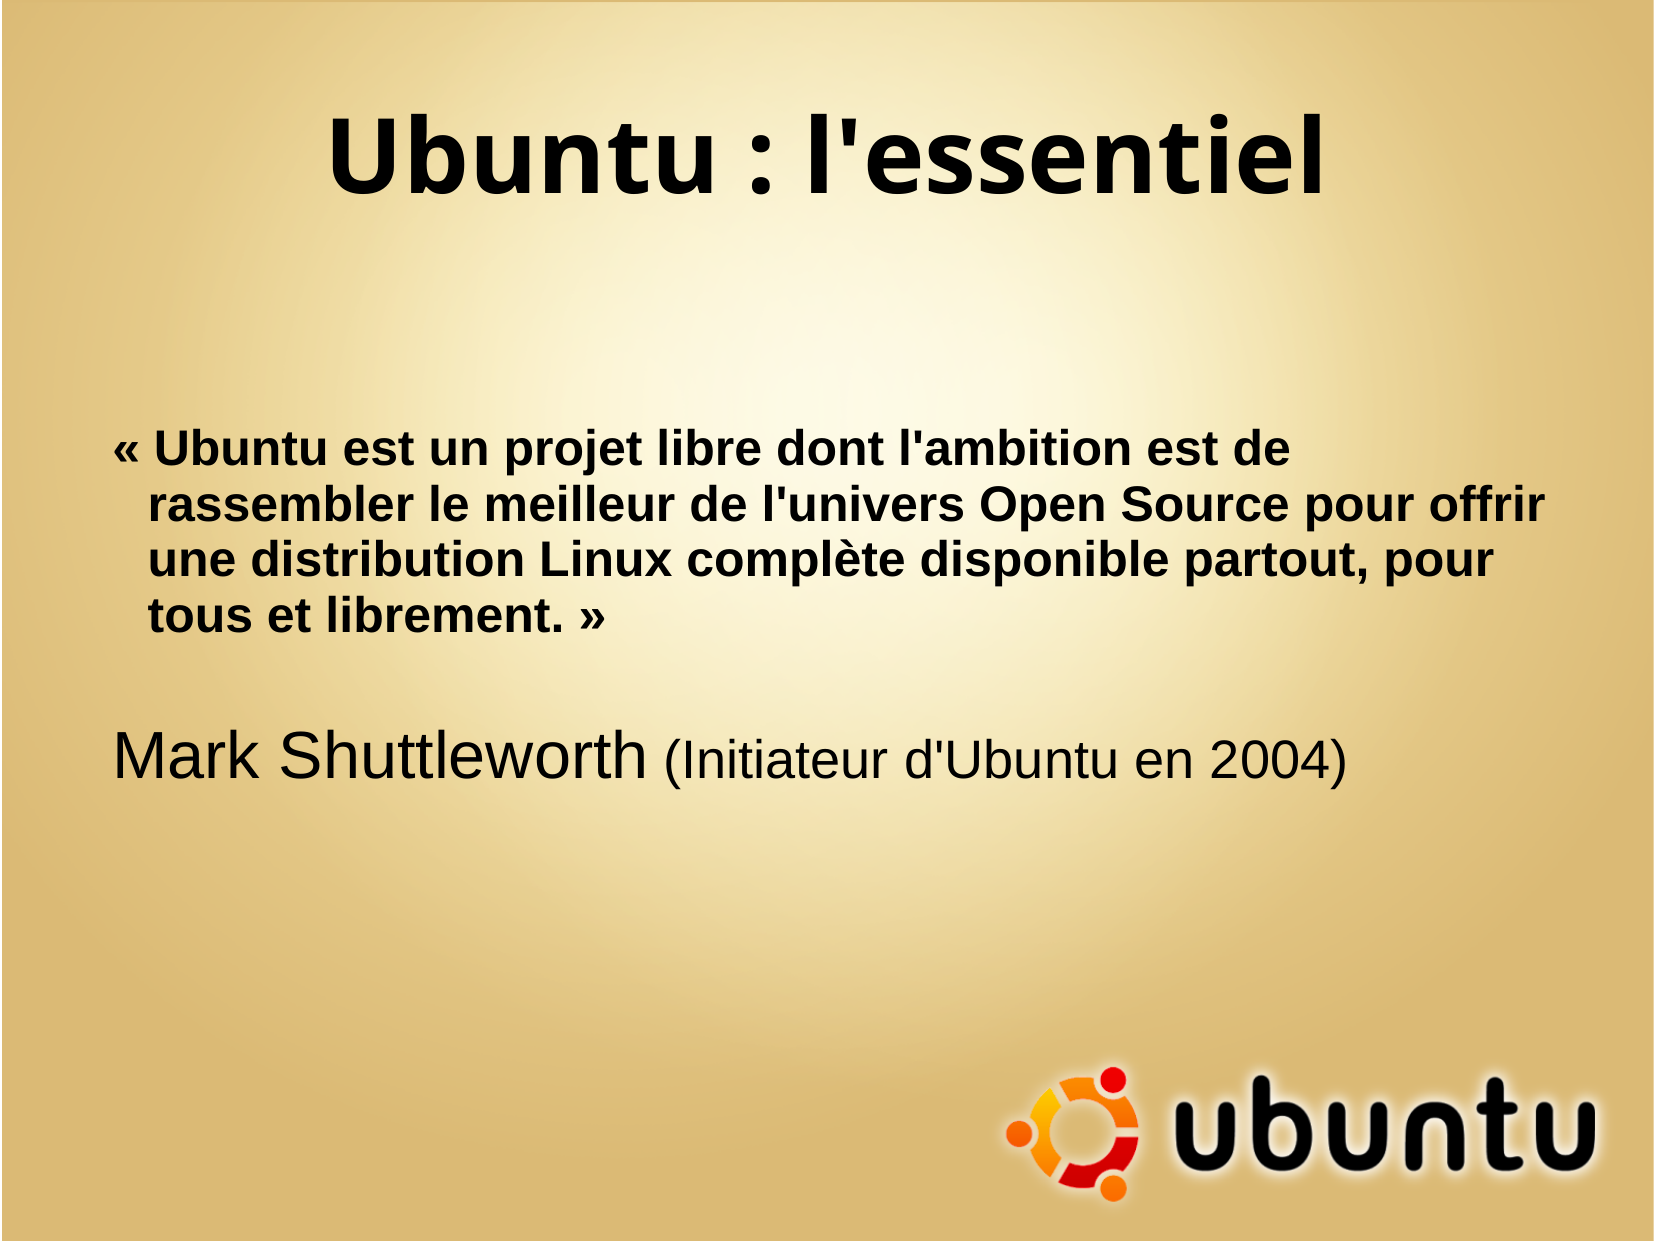

# Ubuntu : l'essentiel
« Ubuntu est un projet libre dont l'ambition est de rassembler le meilleur de l'univers Open Source pour offrir une distribution Linux complète disponible partout, pour tous et librement. »
Mark Shuttleworth (Initiateur d'Ubuntu en 2004)